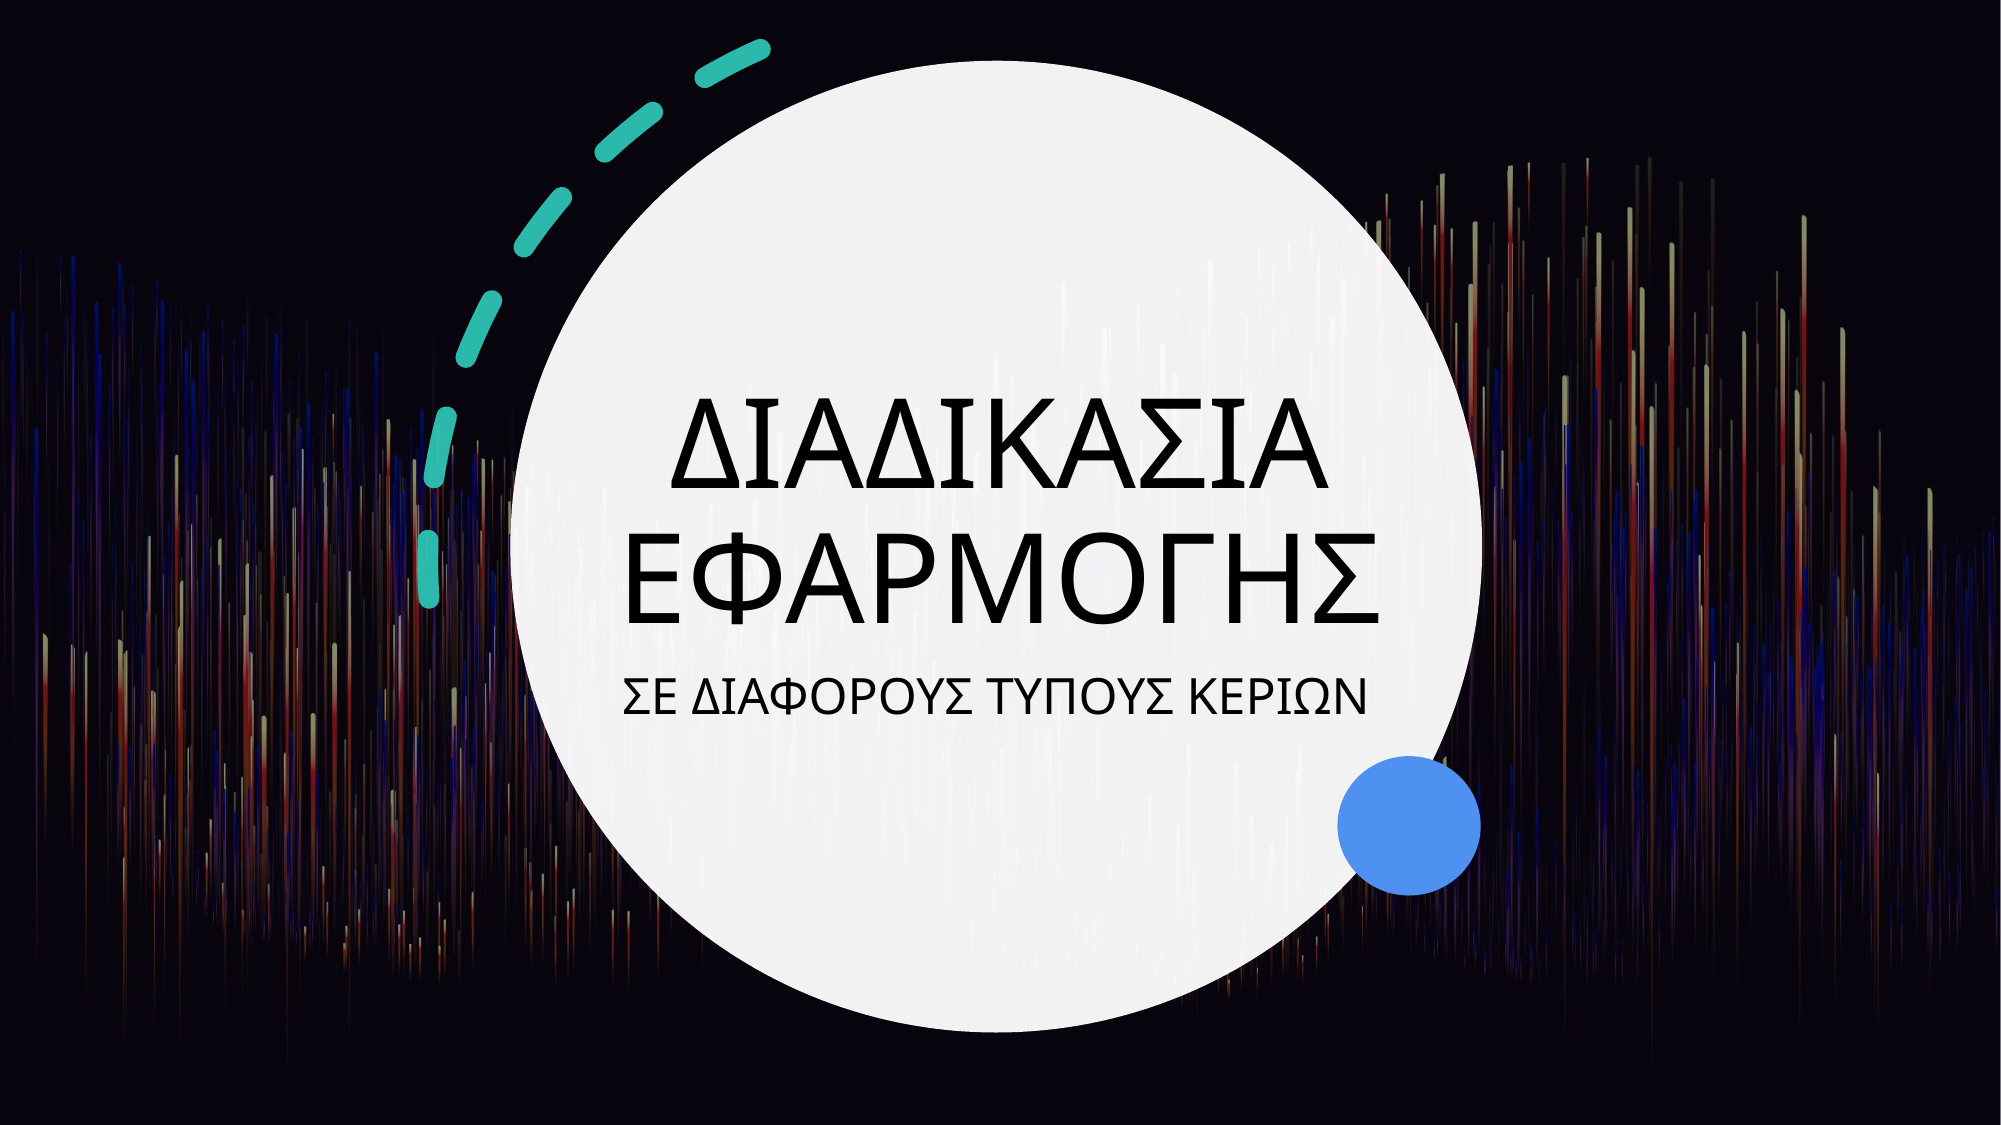

# ΔΙΑΔΙΚΑΣΙΑ ΕΦΑΡΜΟΓΗΣ
ΣΕ ΔΙΑΦΟΡΟΥΣ ΤΥΠΟΥΣ ΚΕΡΙΩΝ